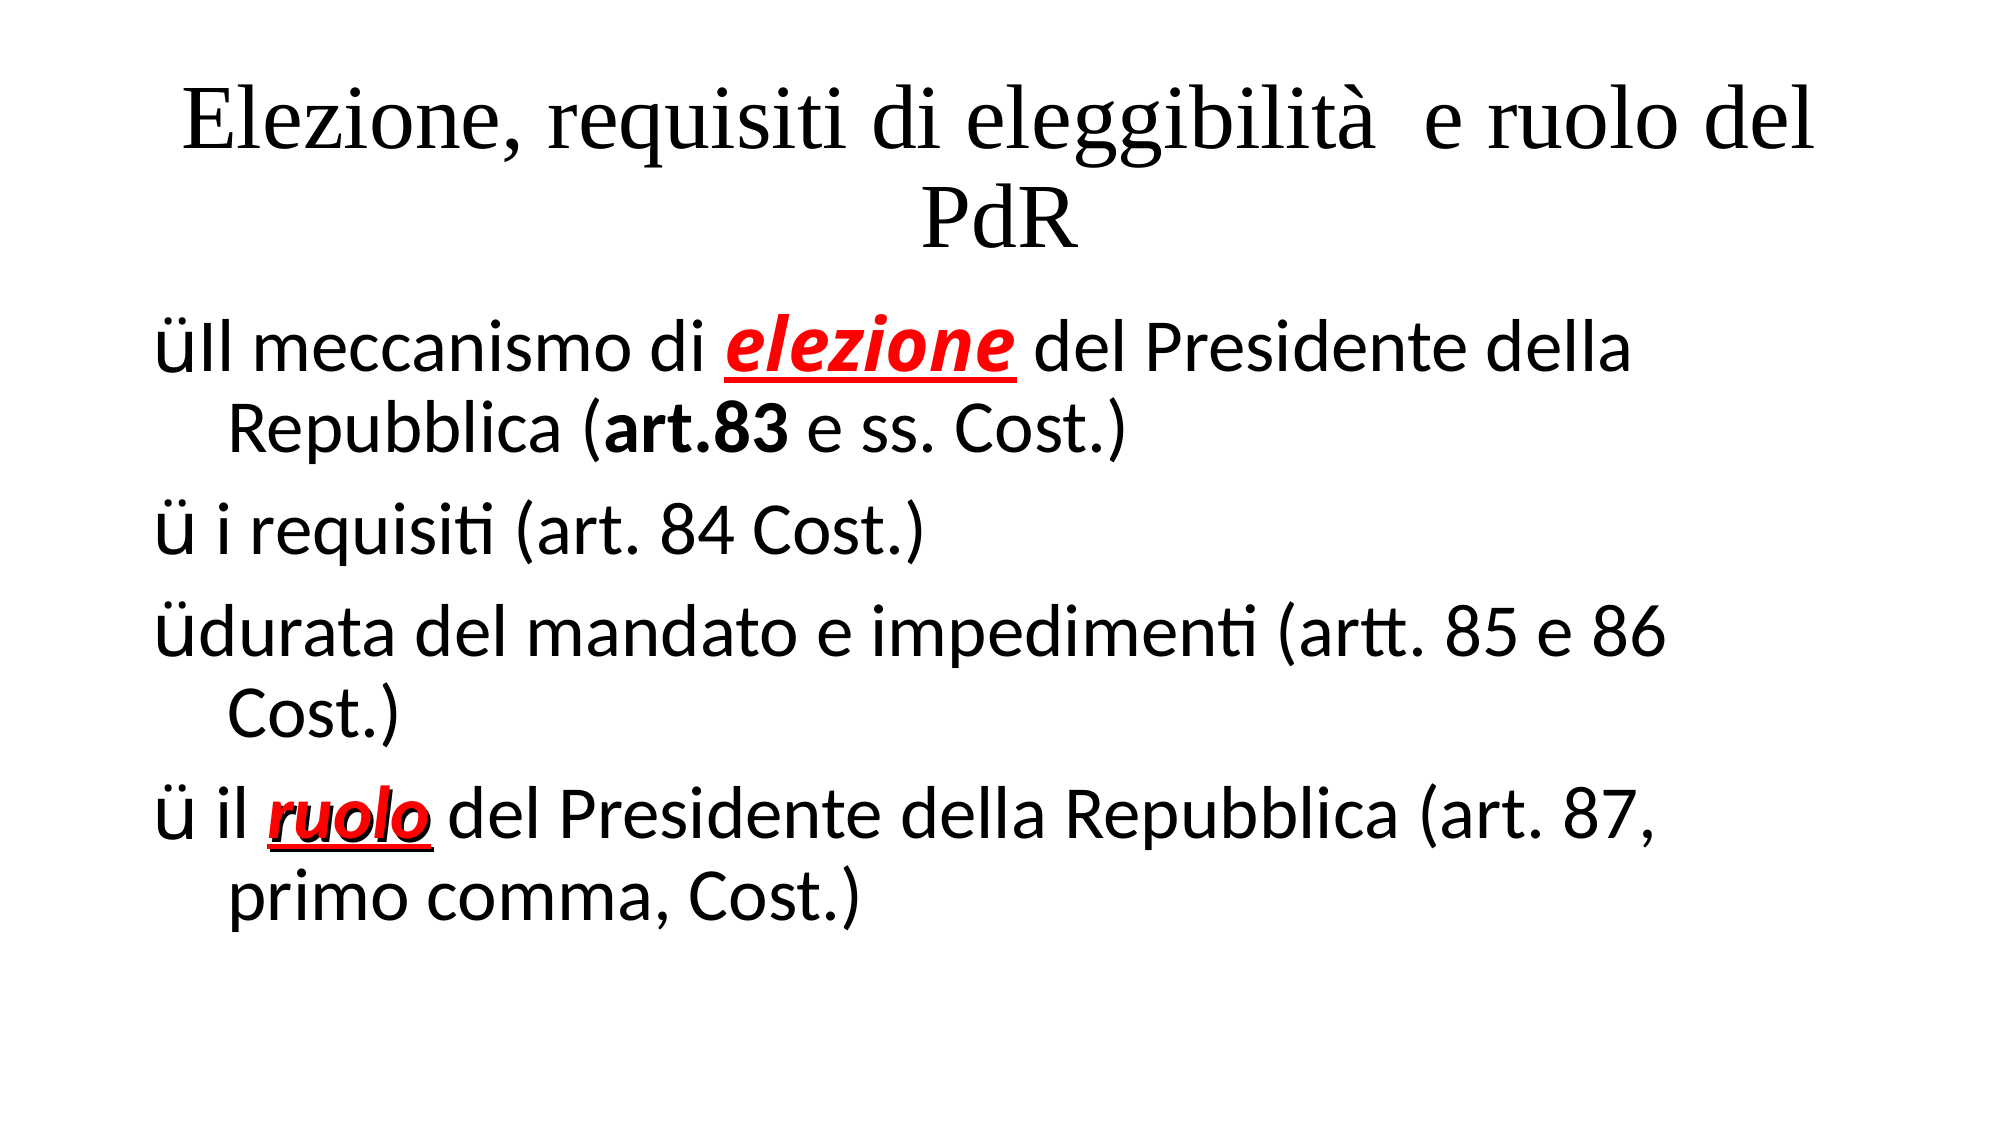

# Elezione, requisiti di eleggibilità e ruolo del PdR
Il meccanismo di elezione del Presidente della Repubblica (art.83 e ss. Cost.)
 i requisiti (art. 84 Cost.)
durata del mandato e impedimenti (artt. 85 e 86 Cost.)
 il ruolo del Presidente della Repubblica (art. 87, primo comma, Cost.)